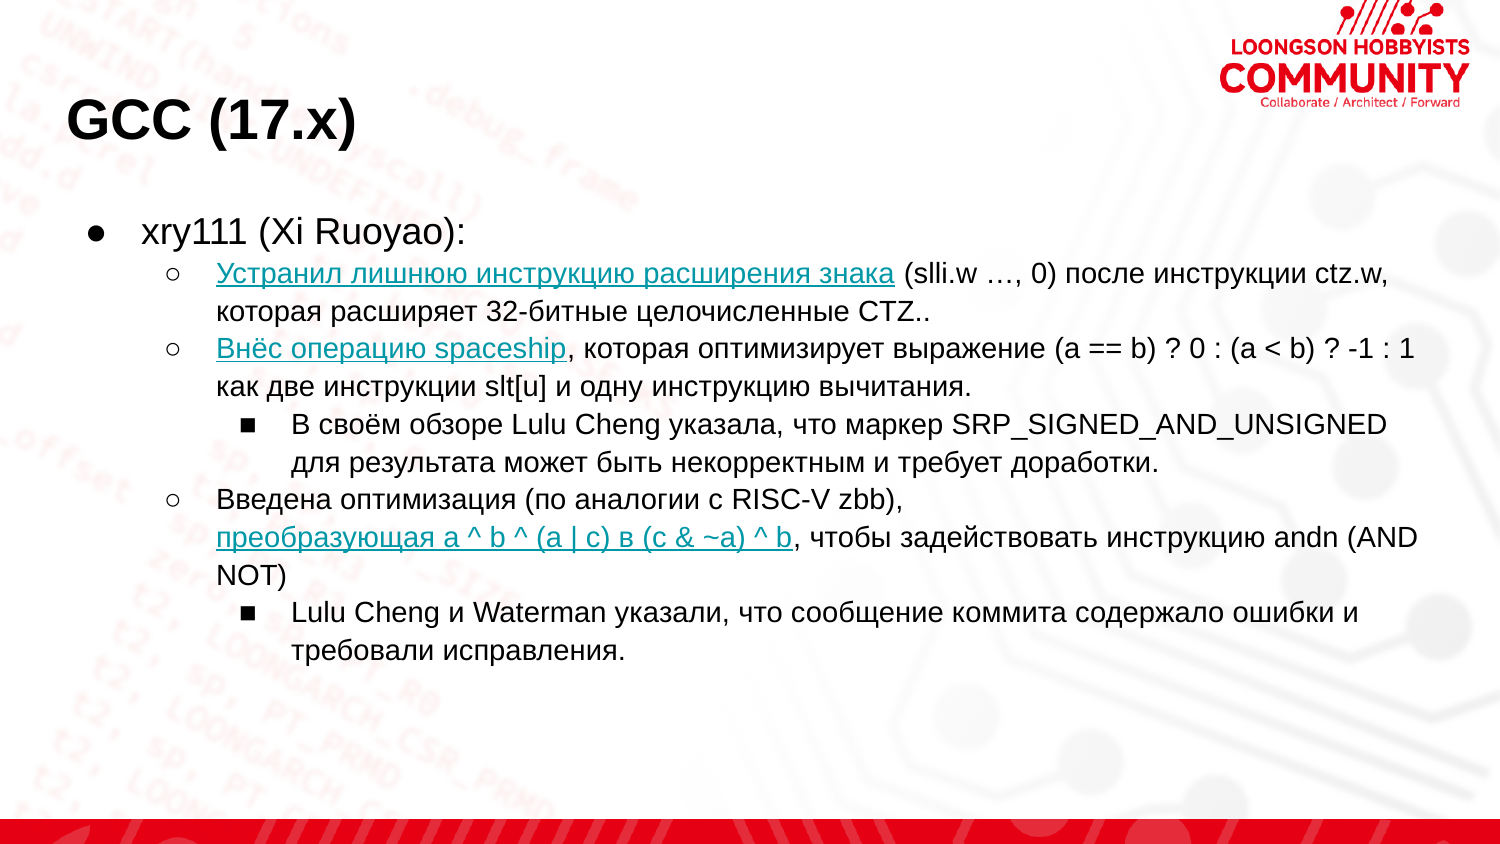

# GCC (17.x)
xry111 (Xi Ruoyao):
Устранил лишнюю инструкцию расширения знака (slli.w …, 0) после инструкции ctz.w, которая расширяет 32-битные целочисленные CTZ..
Внёс операцию spaceship, которая оптимизирует выражение (a == b) ? 0 : (a < b) ? -1 : 1 как две инструкции slt[u] и одну инструкцию вычитания.
В своём обзоре Lulu Cheng указала, что маркер SRP_SIGNED_AND_UNSIGNED для результата может быть некорректным и требует доработки.
Введена оптимизация (по аналогии с RISC-V zbb), преобразующая a ^ b ^ (a | c) в (c & ~a) ^ b, чтобы задействовать инструкцию andn (AND NOT)
Lulu Cheng и Waterman указали, что сообщение коммита содержало ошибки и требовали исправления.